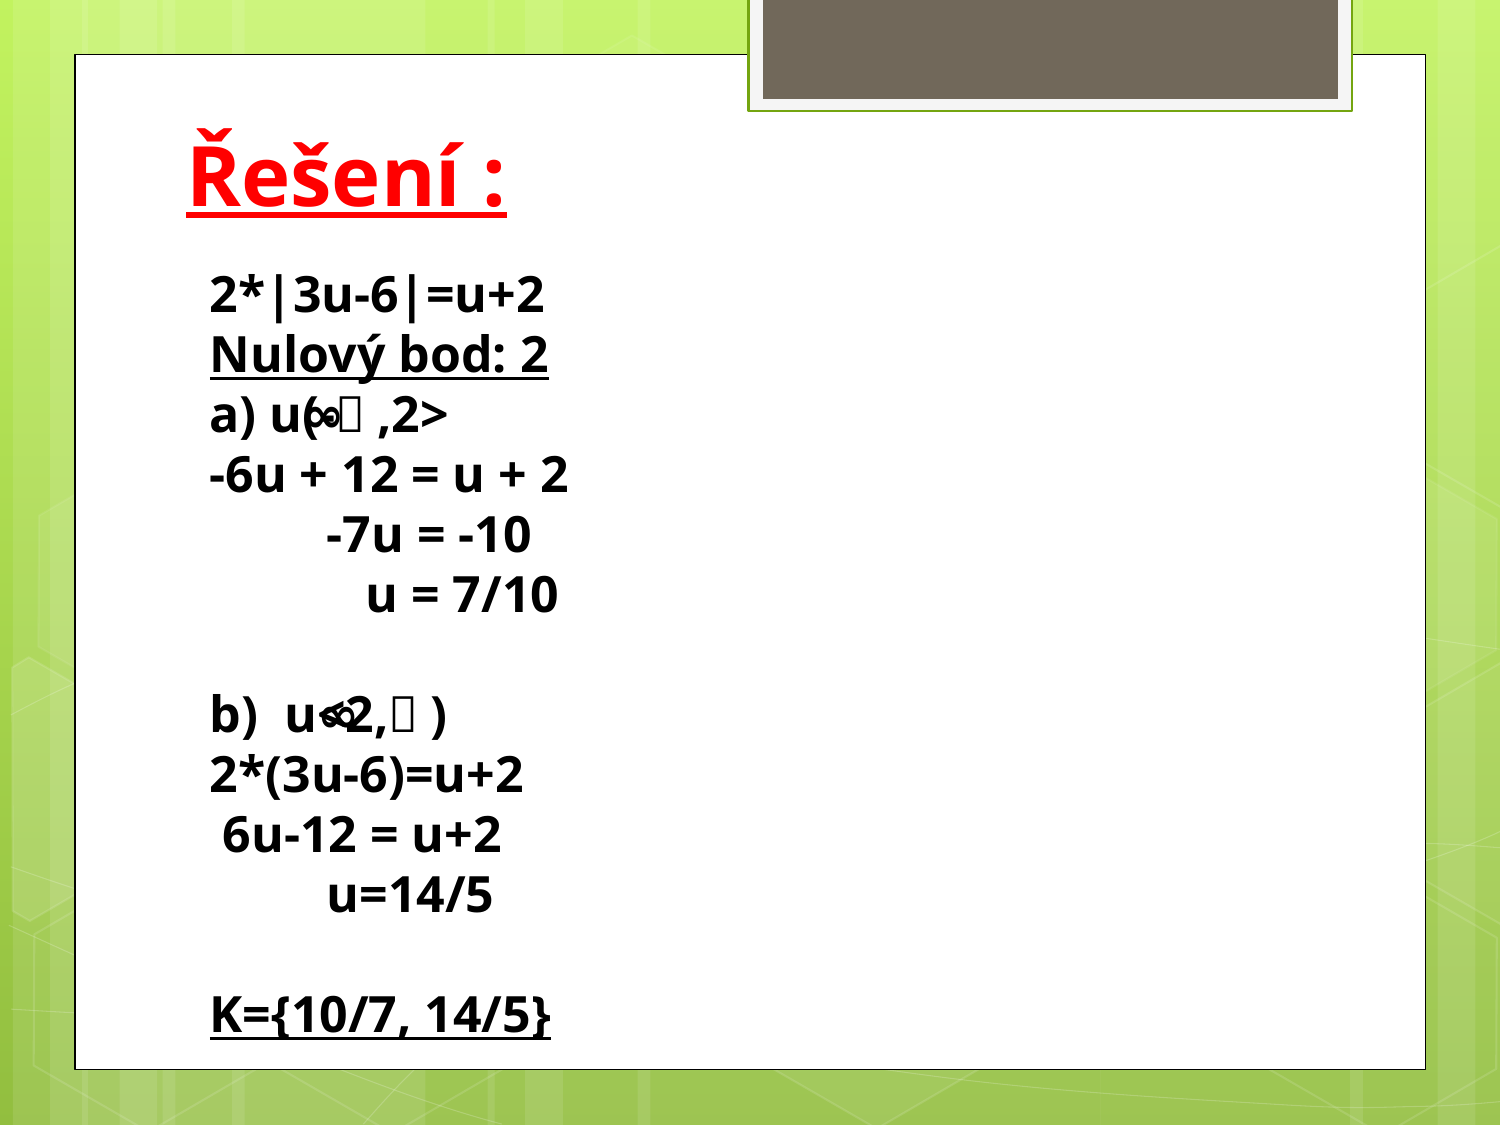

# Řešení :
2*|3u-6|=u+2
Nulový bod: 2
a) u(-∞,2>
-6u + 12 = u + 2
 -7u = -10
 u = 7/10
b) u<2,∞)
2*(3u-6)=u+2
 6u-12 = u+2
 u=14/5
K={10/7, 14/5}